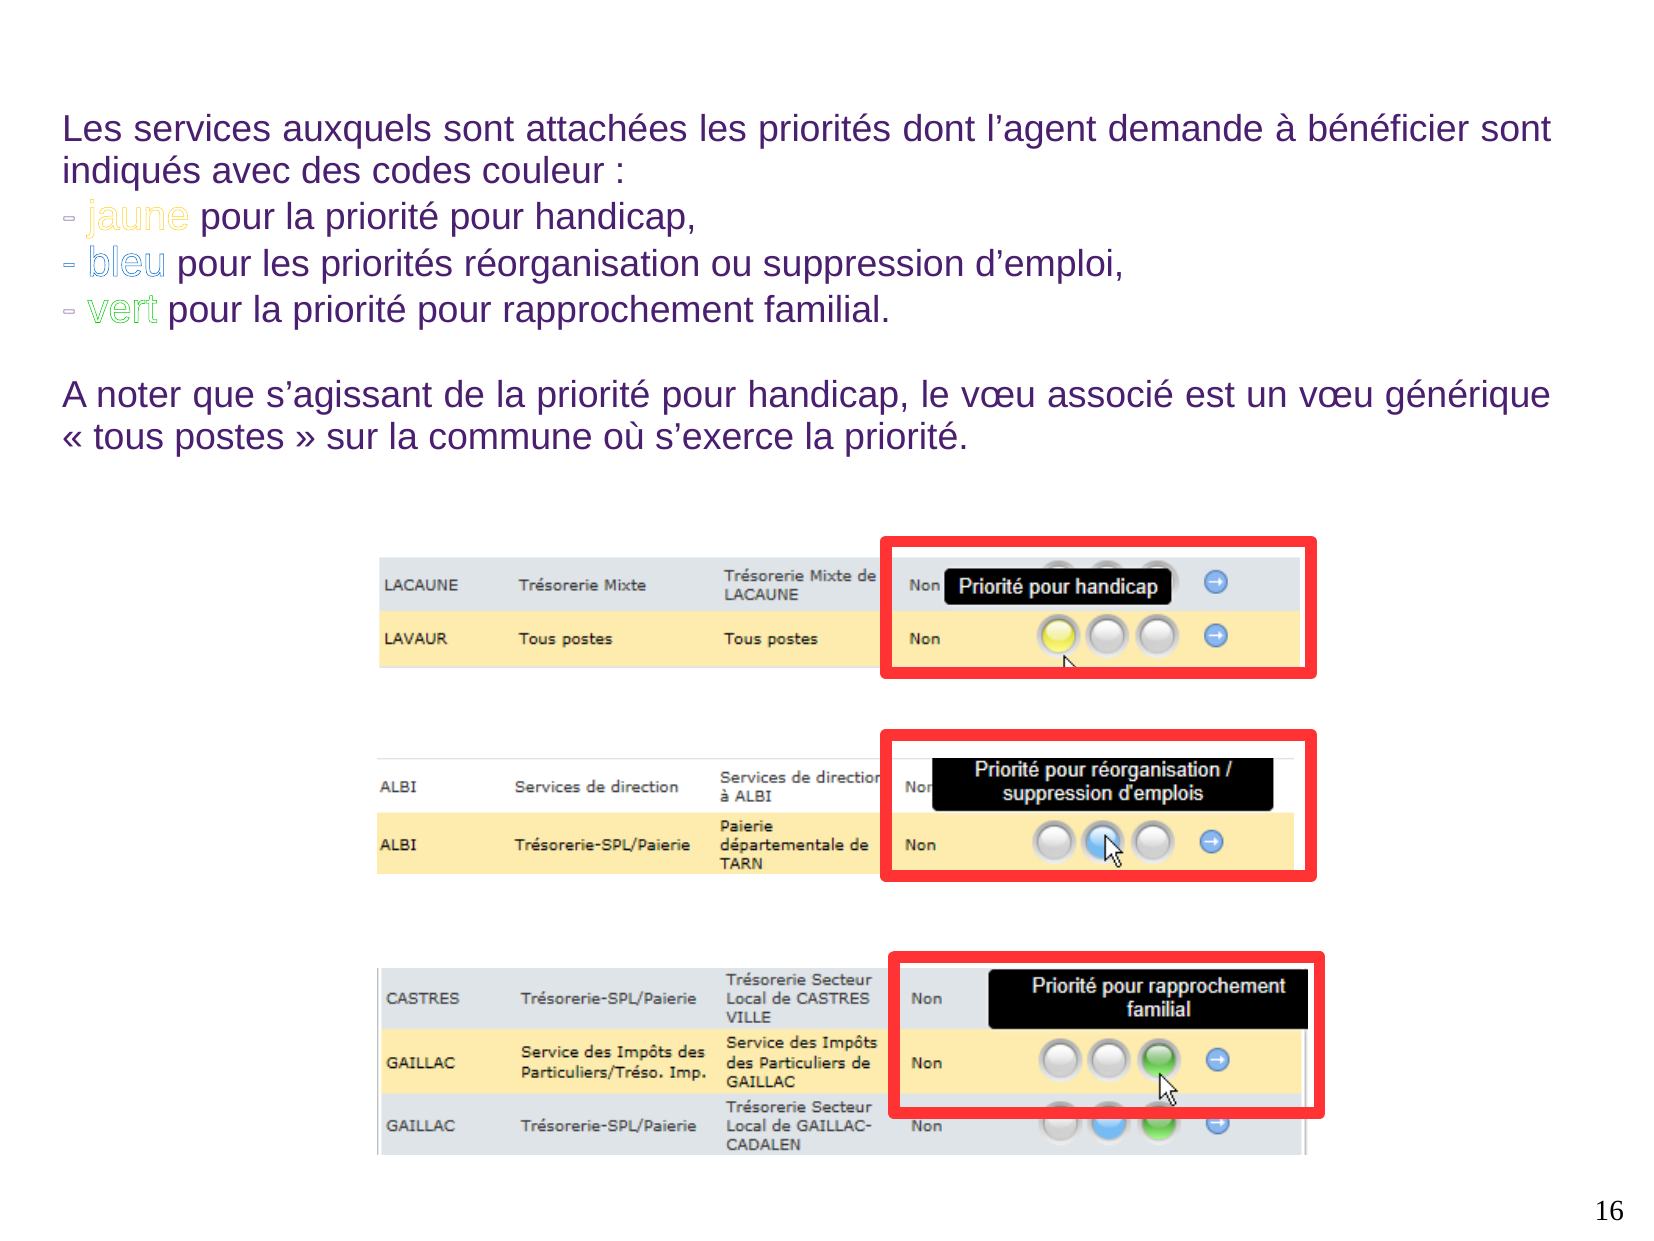

Les services auxquels sont attachées les priorités dont l’agent demande à bénéficier sont indiqués avec des codes couleur :
- jaune pour la priorité pour handicap,
- bleu pour les priorités réorganisation ou suppression d’emploi,
- vert pour la priorité pour rapprochement familial.
A noter que s’agissant de la priorité pour handicap, le vœu associé est un vœu générique « tous postes » sur la commune où s’exerce la priorité.
16